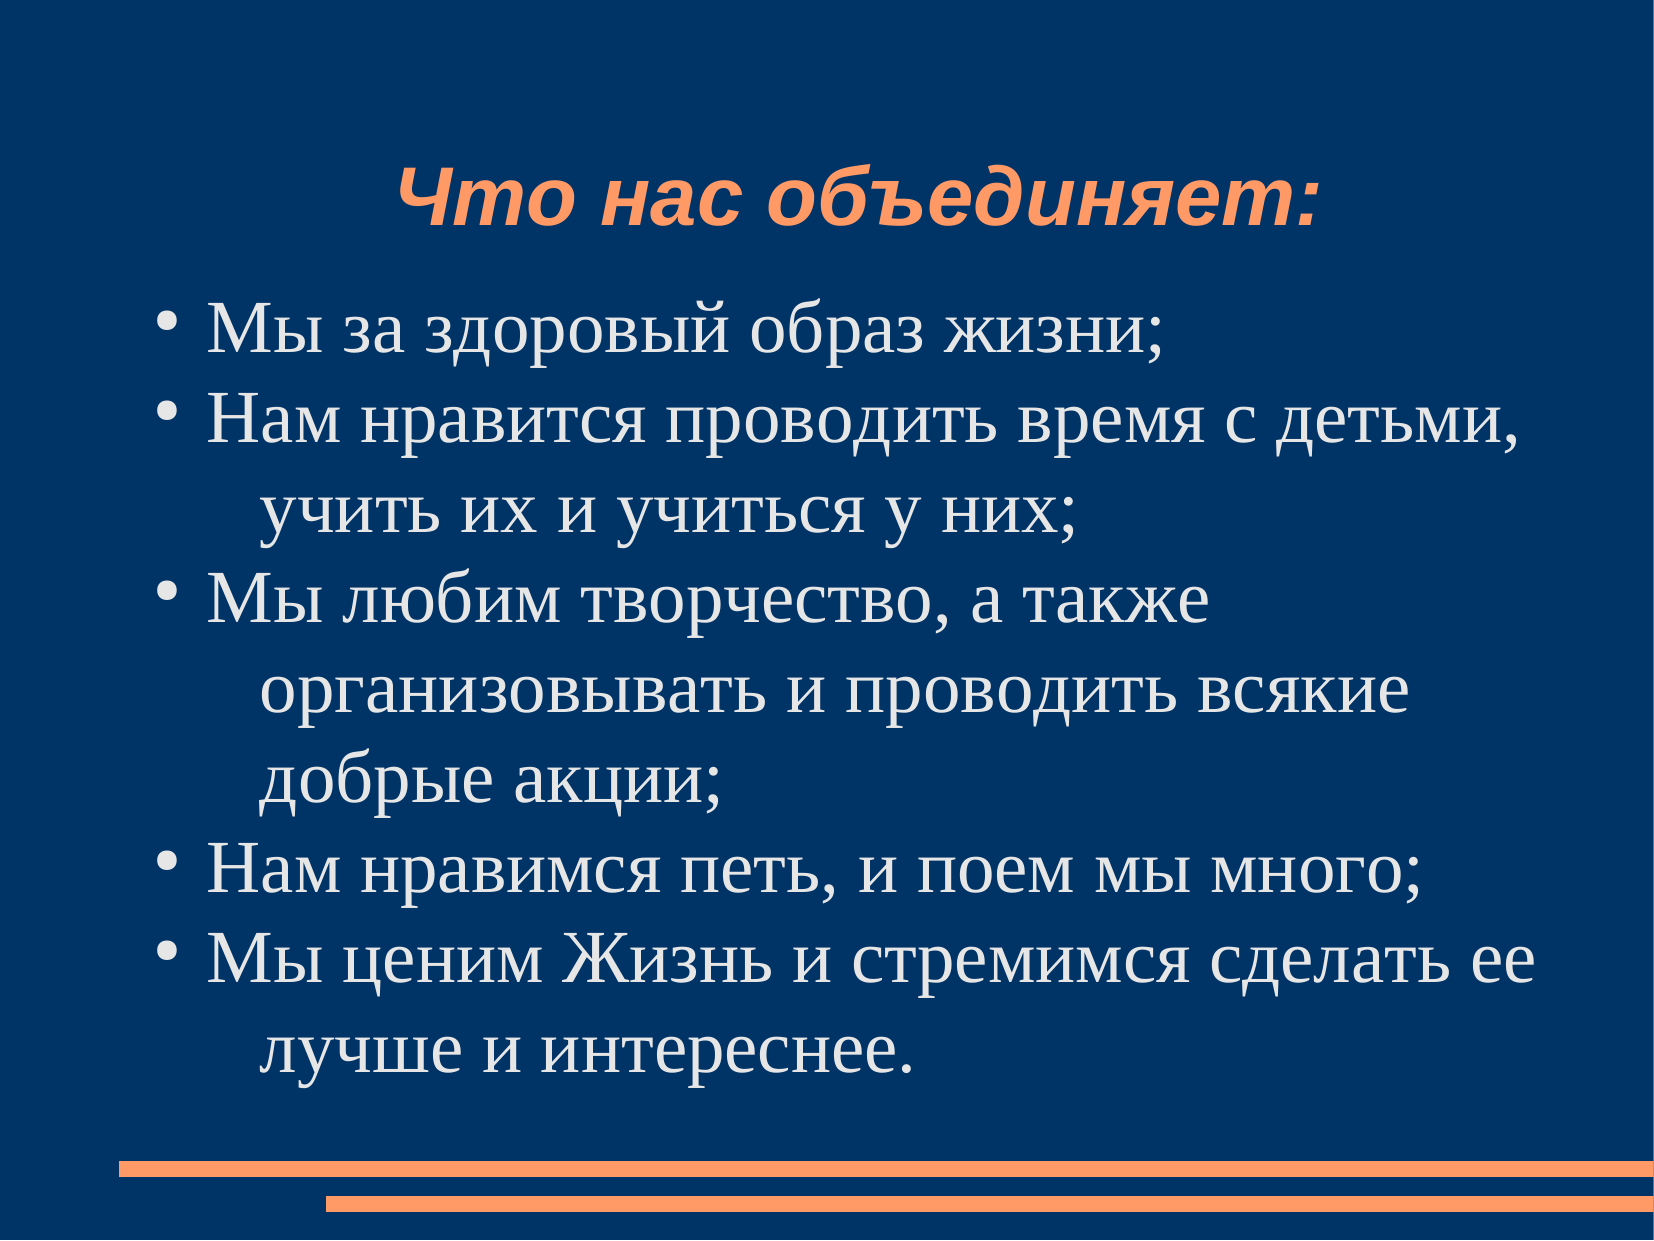

# Что нас объединяет:
Мы за здоровый образ жизни;
Нам нравится проводить время с детьми, учить их и учиться у них;
Мы любим творчество, а также организовывать и проводить всякие добрые акции;
Нам нравимся петь, и поем мы много;
Мы ценим Жизнь и стремимся сделать ее лучше и интереснее.